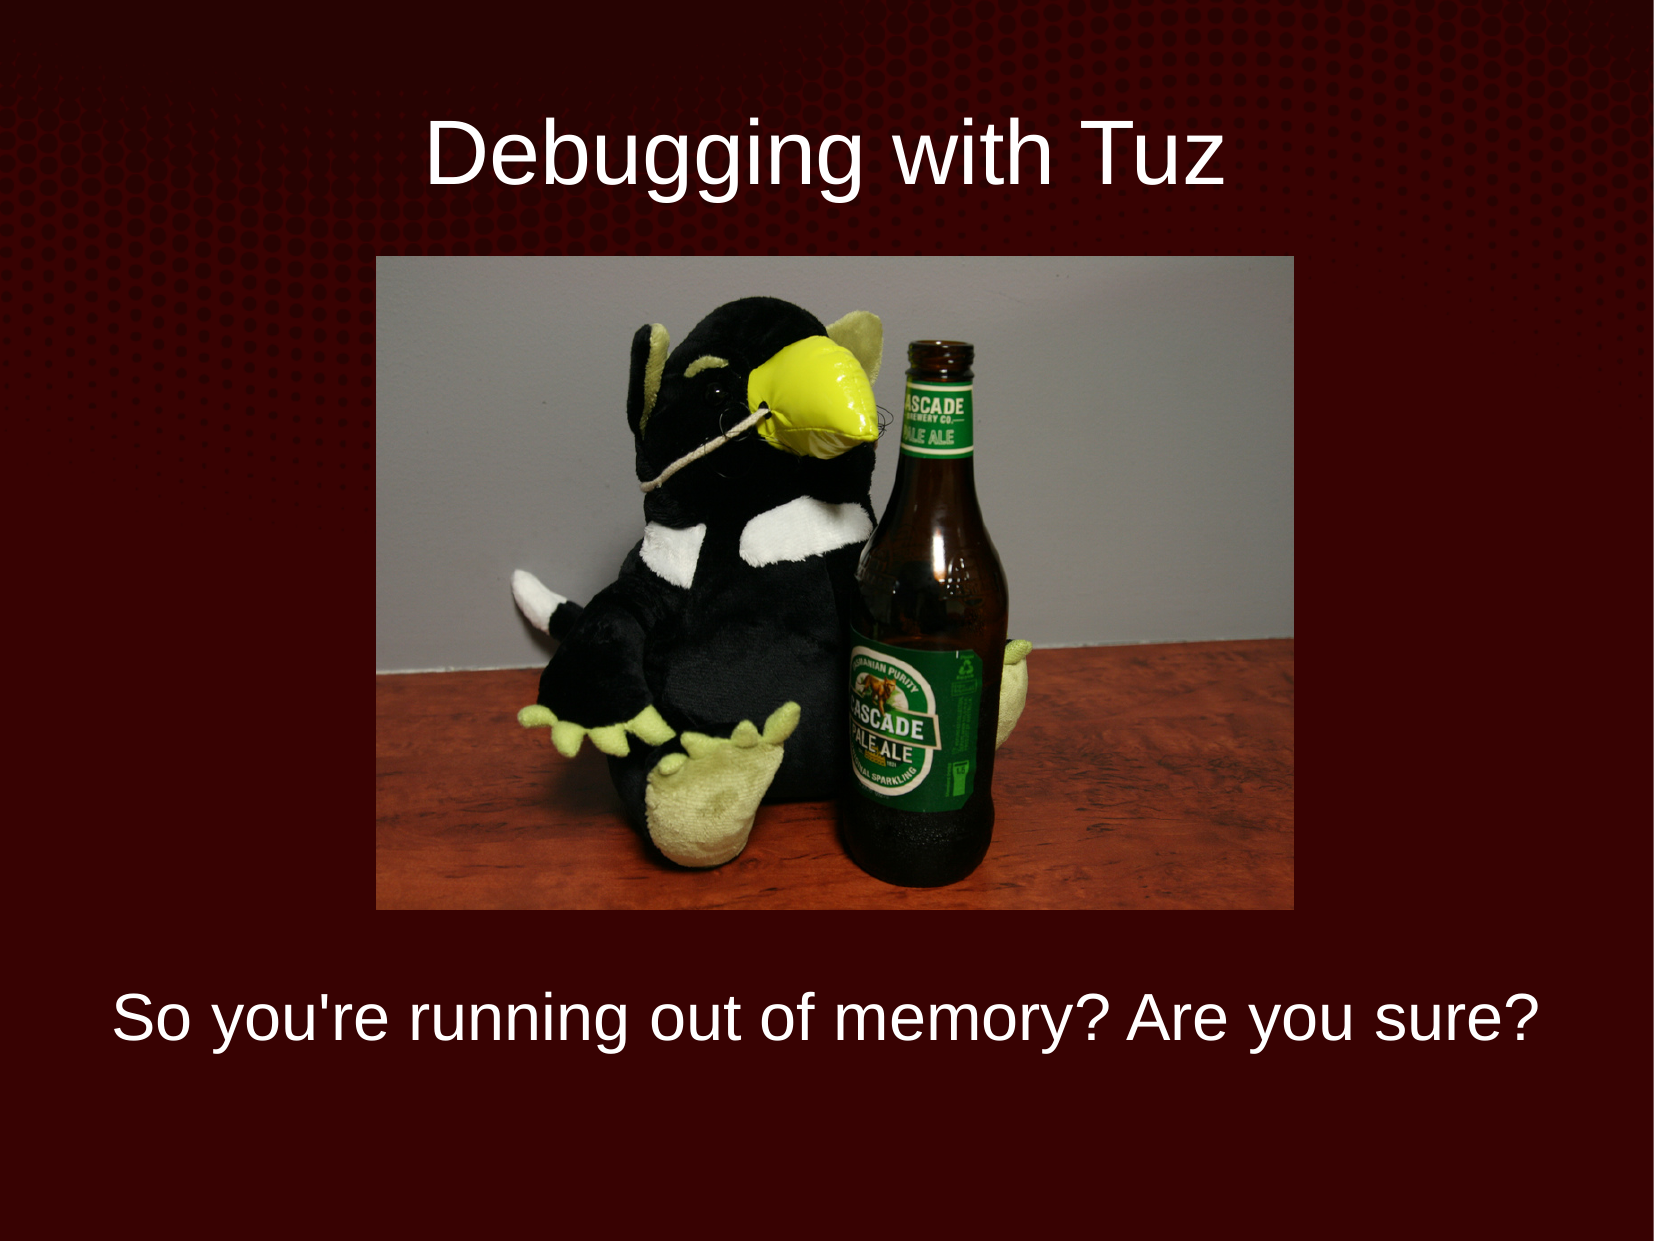

# Debugging with Tuz
So you're running out of memory? Are you sure?